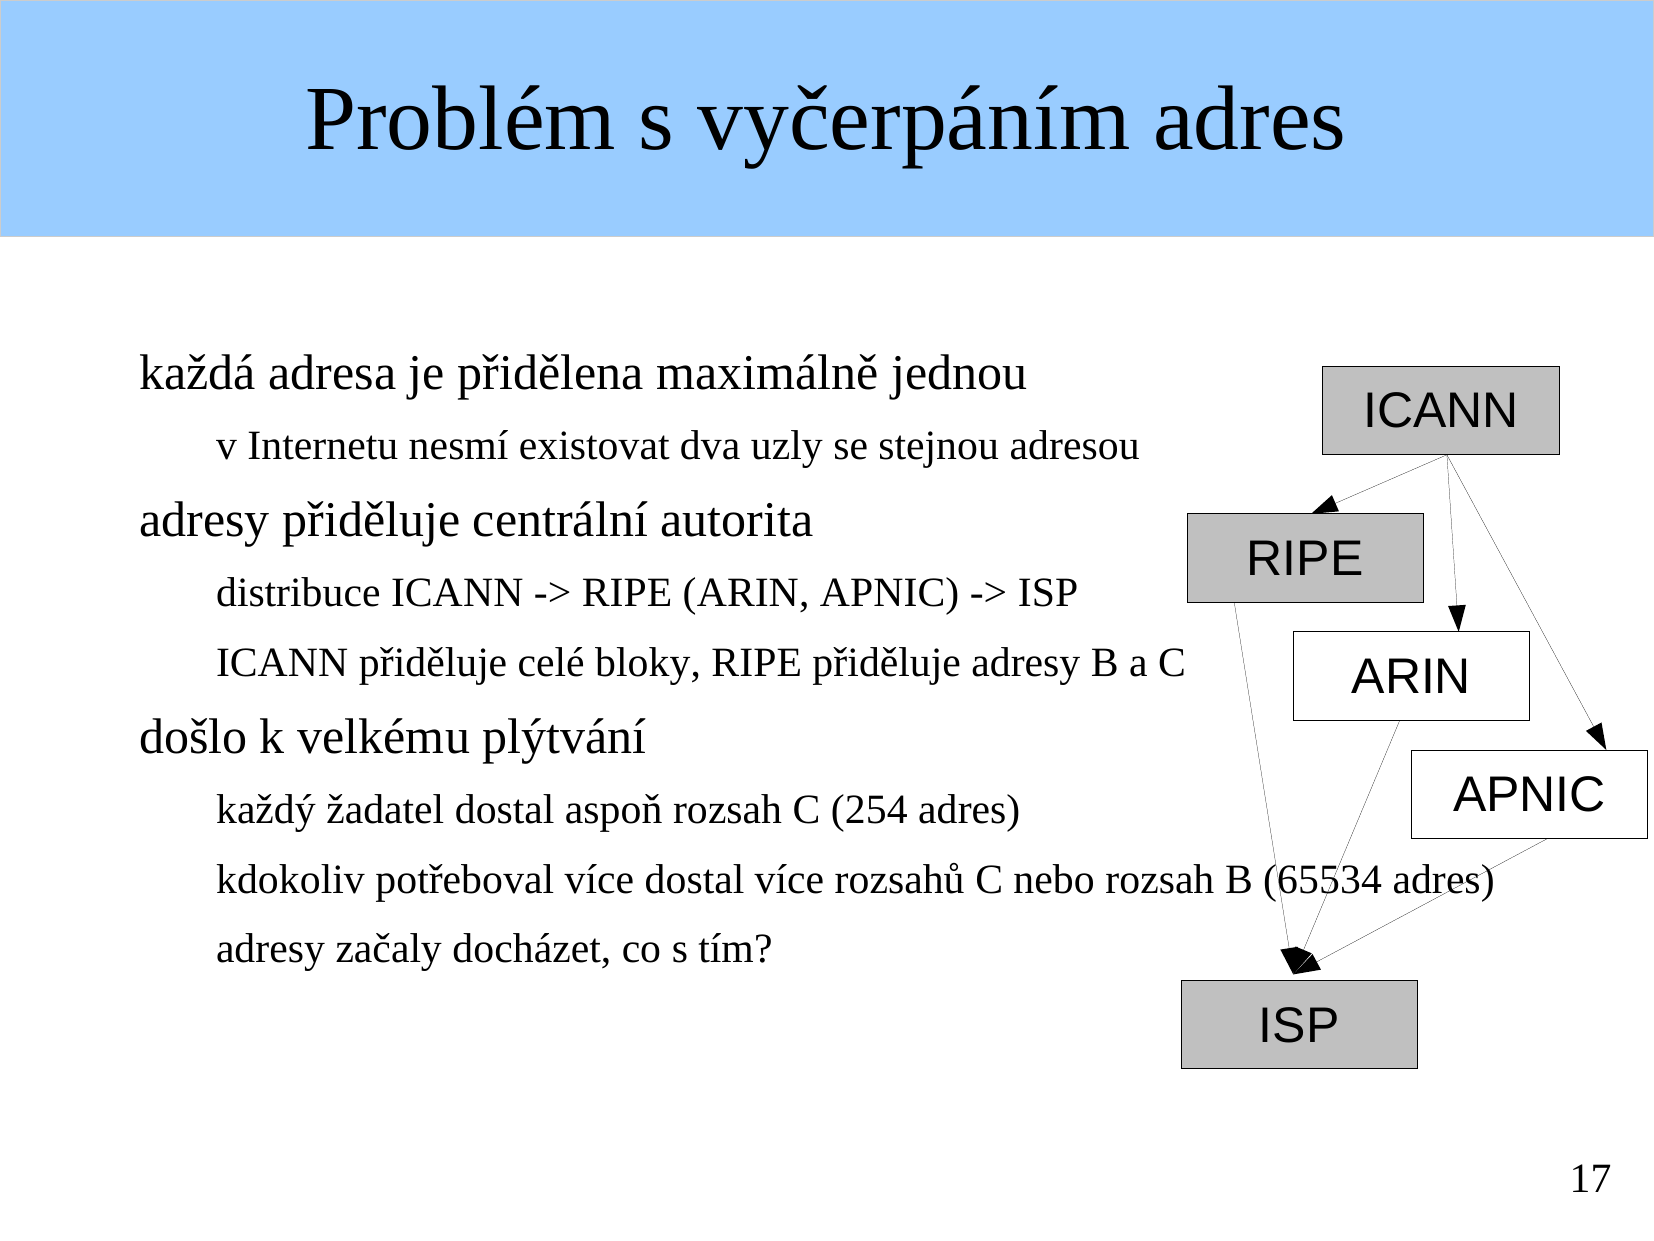

# Problém s vyčerpáním adres
každá adresa je přidělena maximálně jednou
v Internetu nesmí existovat dva uzly se stejnou adresou
adresy přiděluje centrální autorita
distribuce ICANN -> RIPE (ARIN, APNIC) -> ISP
ICANN přiděluje celé bloky, RIPE přiděluje adresy B a C
došlo k velkému plýtvání
každý žadatel dostal aspoň rozsah C (254 adres)
kdokoliv potřeboval více dostal více rozsahů C nebo rozsah B (65534 adres)
adresy začaly docházet, co s tím?
ICANN
RIPE
ARIN
APNIC
ISP